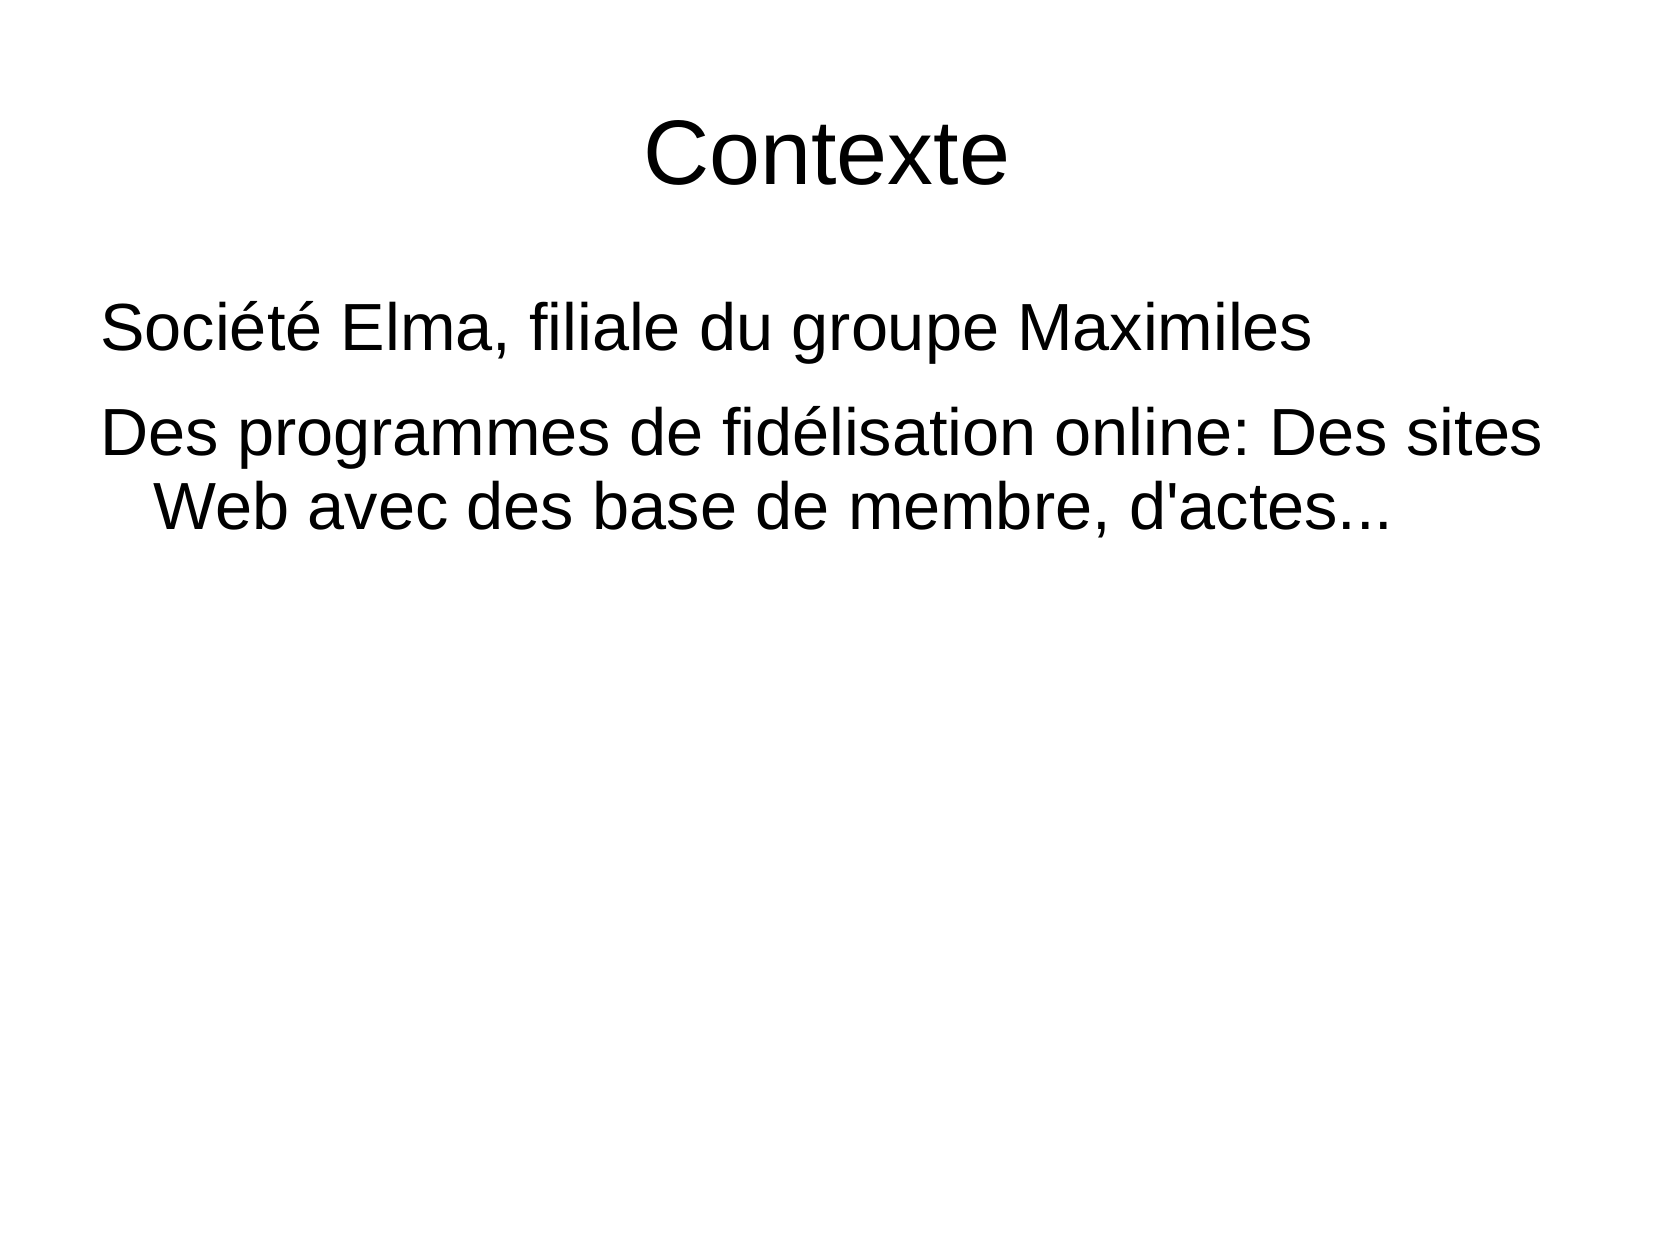

# Contexte
Société Elma, filiale du groupe Maximiles
Des programmes de fidélisation online: Des sites Web avec des base de membre, d'actes...